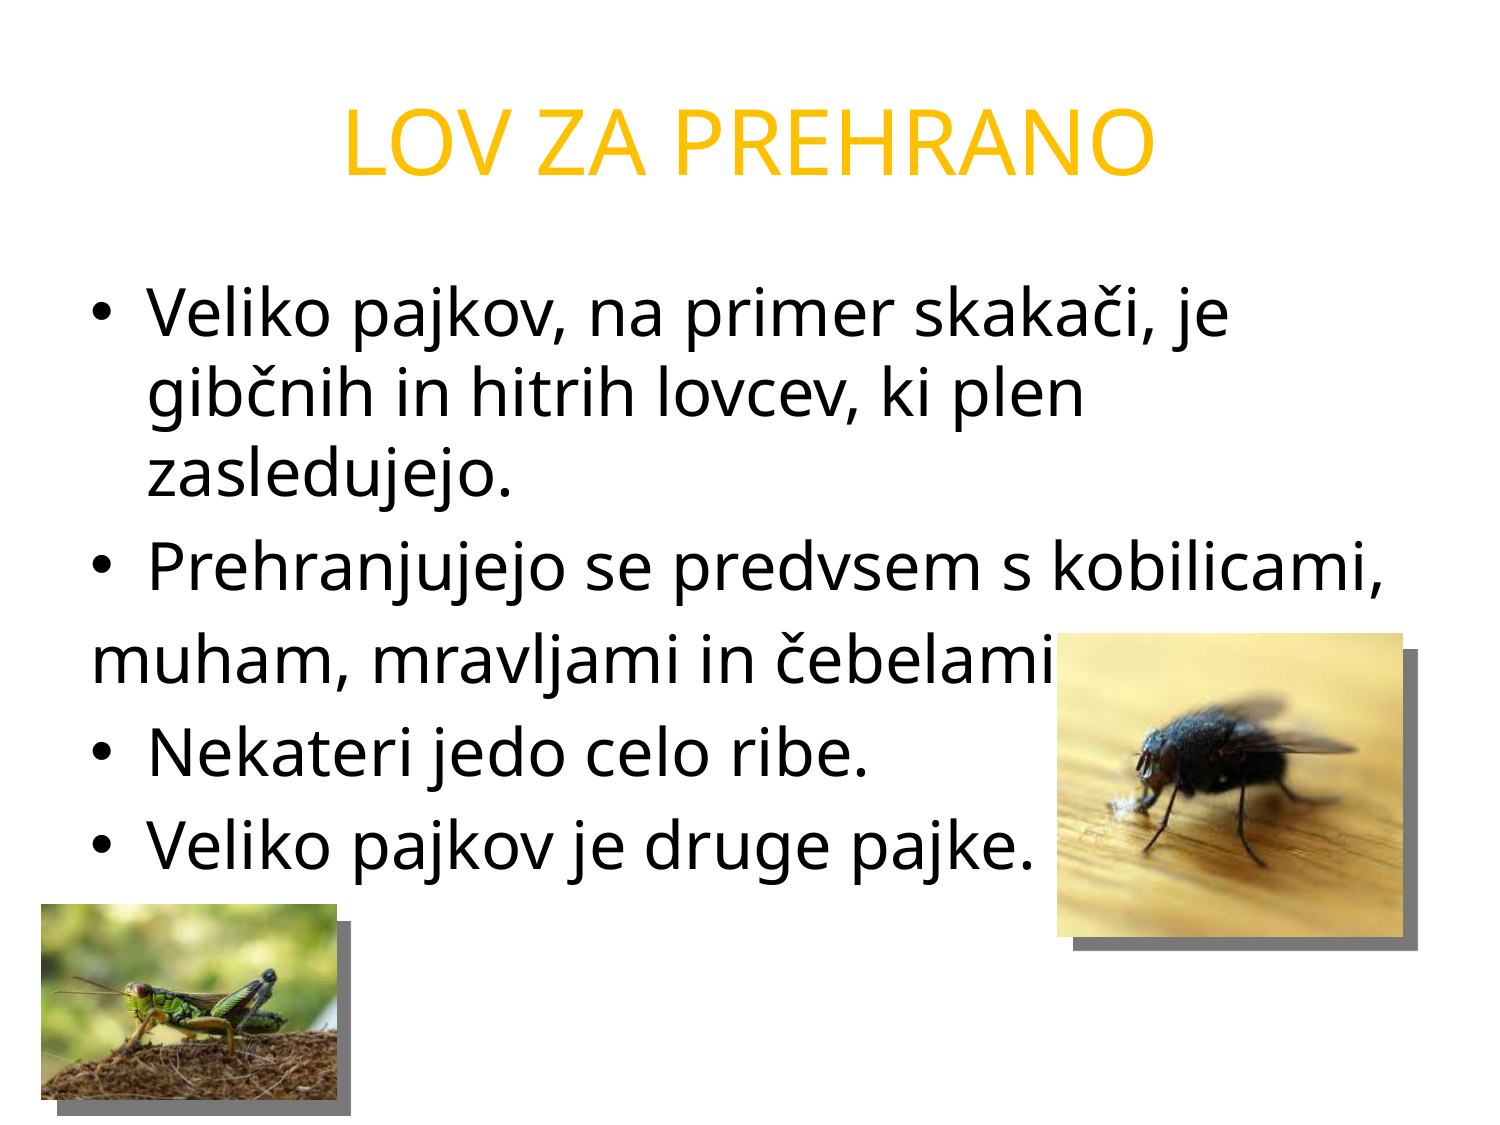

# LOV ZA PREHRANO
Veliko pajkov, na primer skakači, je gibčnih in hitrih lovcev, ki plen zasledujejo.
Prehranjujejo se predvsem s kobilicami,
muham, mravljami in čebelami.
Nekateri jedo celo ribe.
Veliko pajkov je druge pajke.